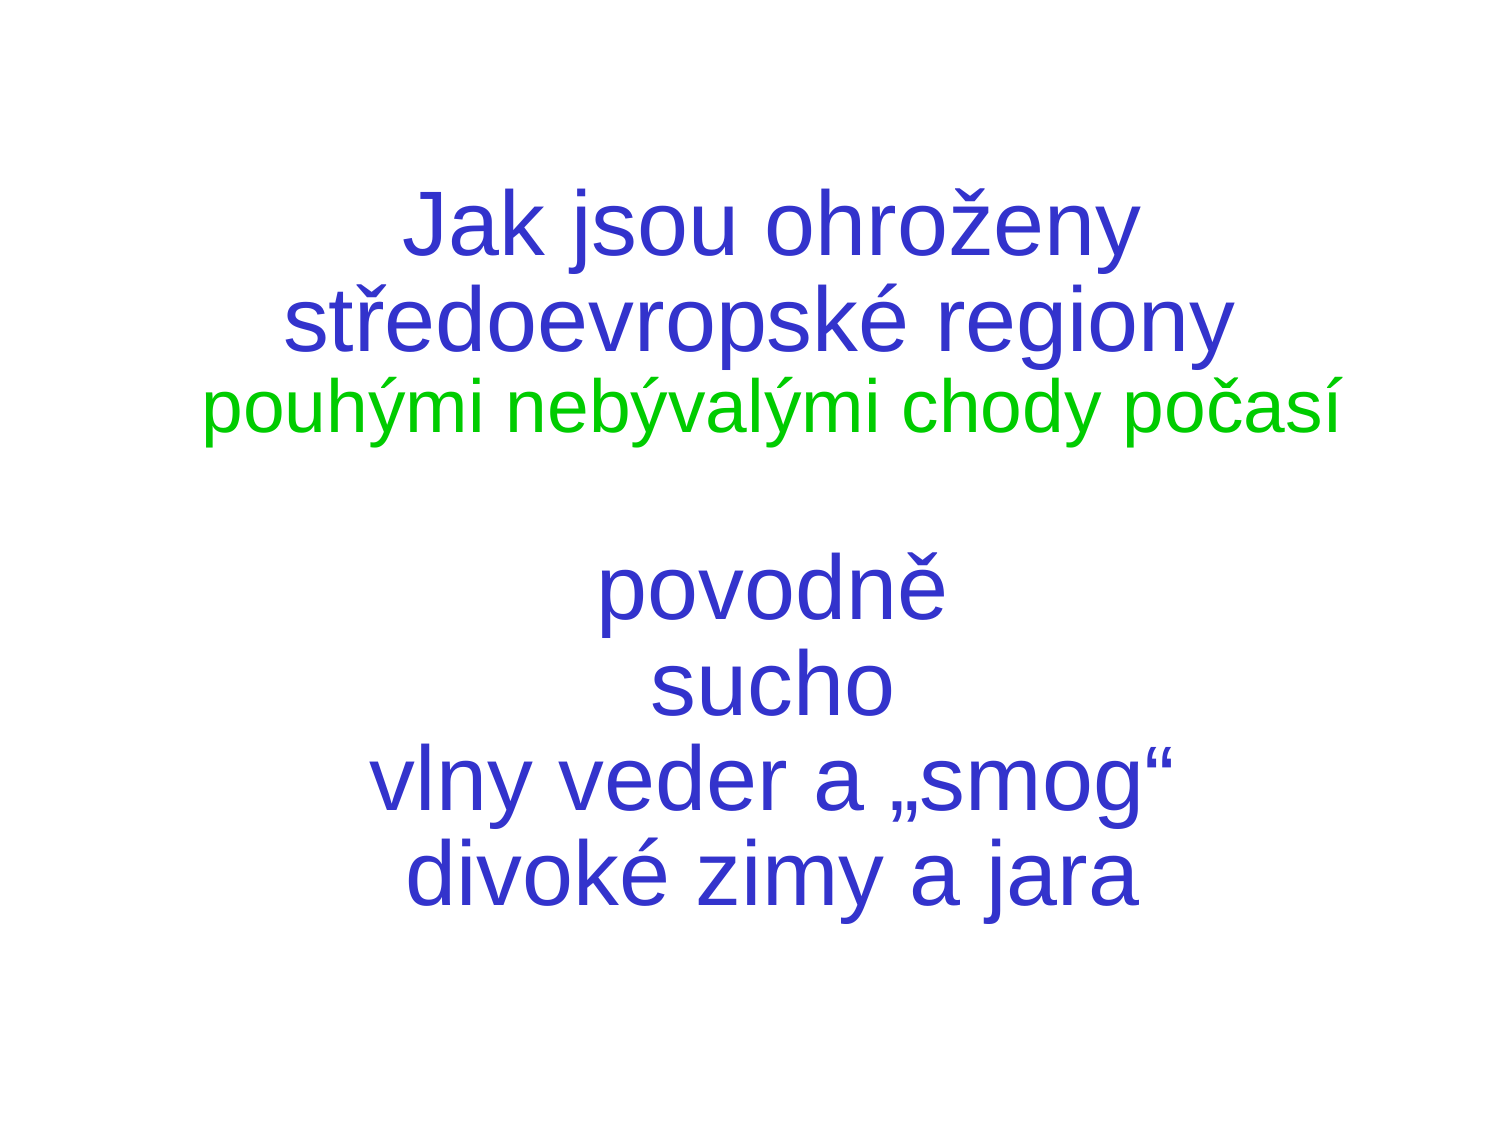

# Jak jsou ohroženy středoevropské regiony pouhými nebývalými chody počasí povodně sucho vlny veder a „smog“ divoké zimy a jara